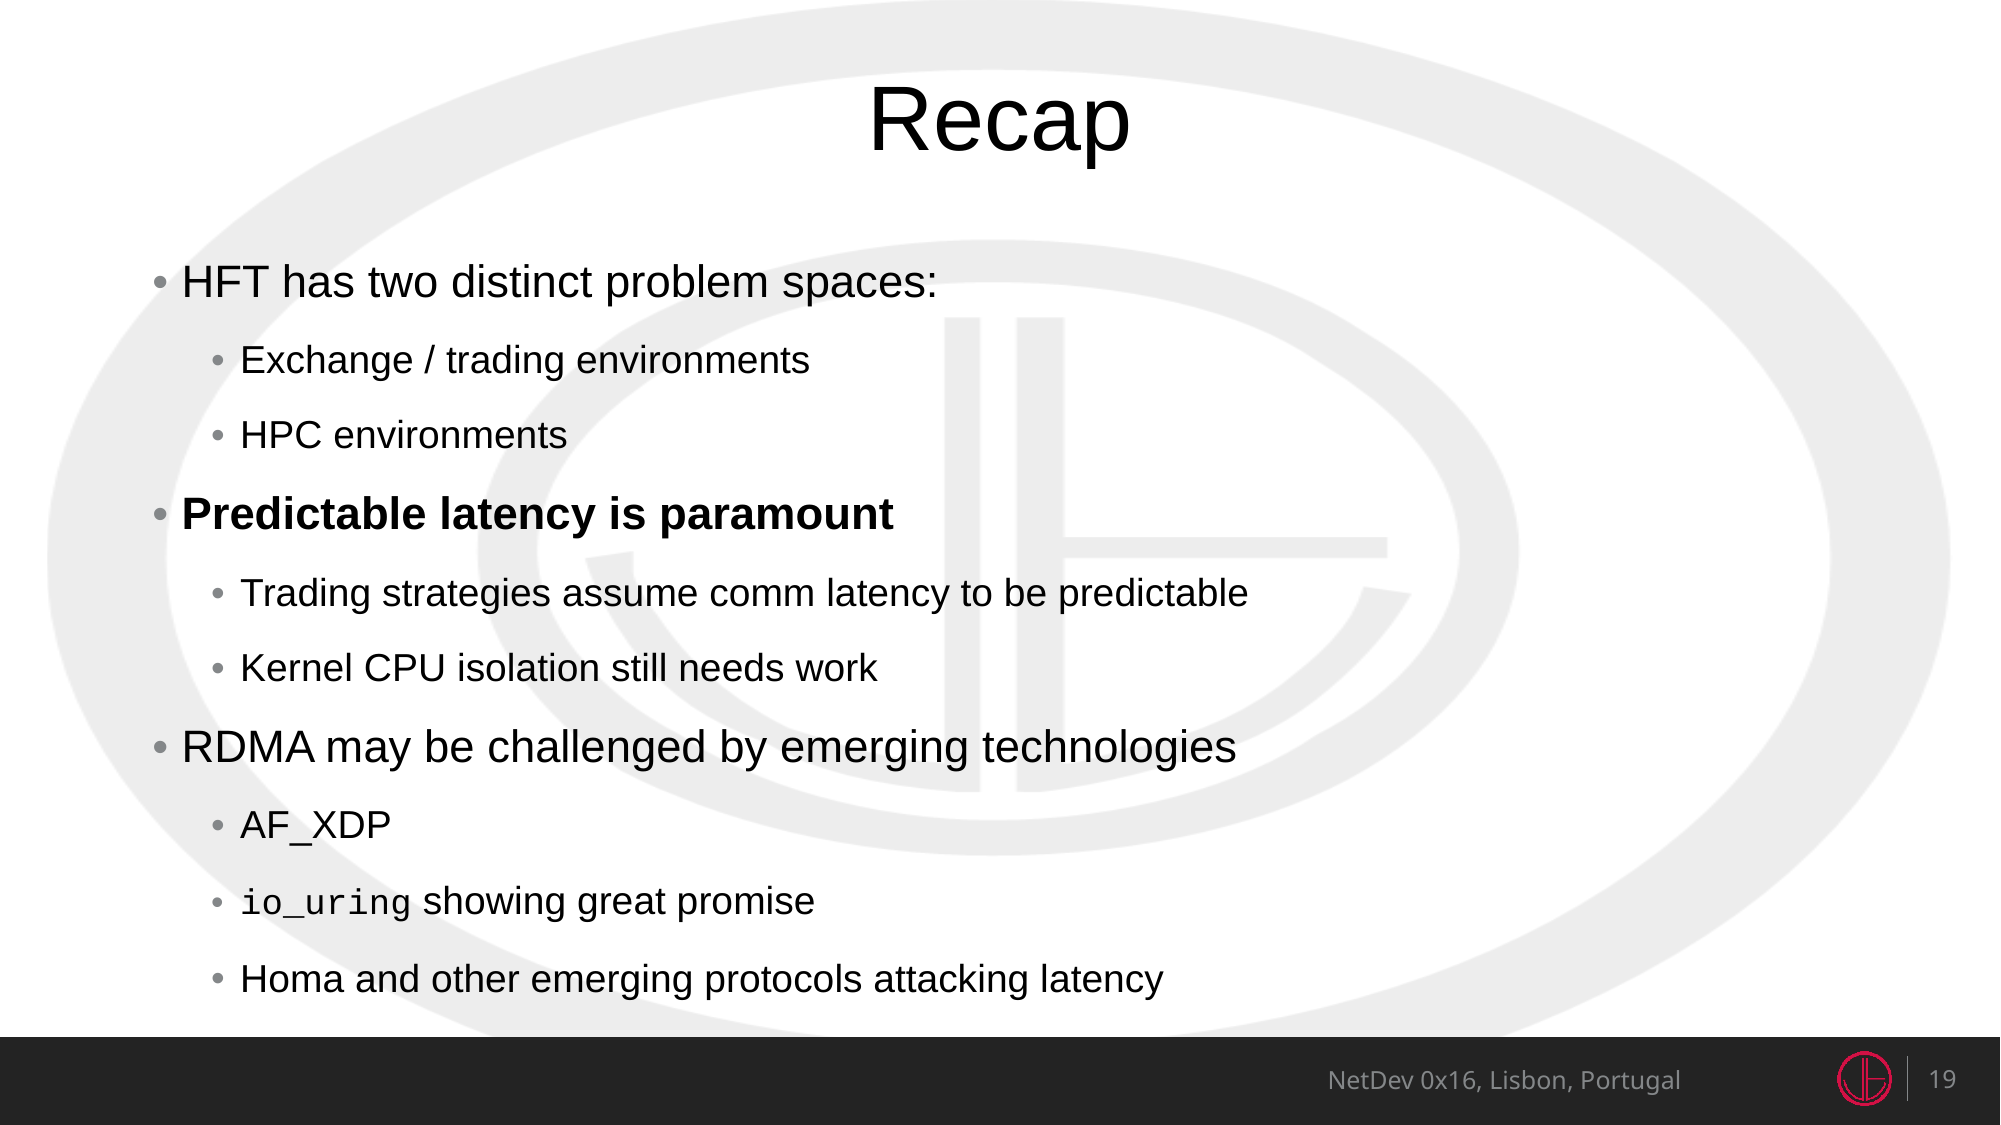

# Recap
HFT has two distinct problem spaces:
Exchange / trading environments
HPC environments
Predictable latency is paramount
Trading strategies assume comm latency to be predictable
Kernel CPU isolation still needs work
RDMA may be challenged by emerging technologies
AF_XDP
io_uring showing great promise
Homa and other emerging protocols attacking latency
NetDev 0x16, Lisbon, Portugal